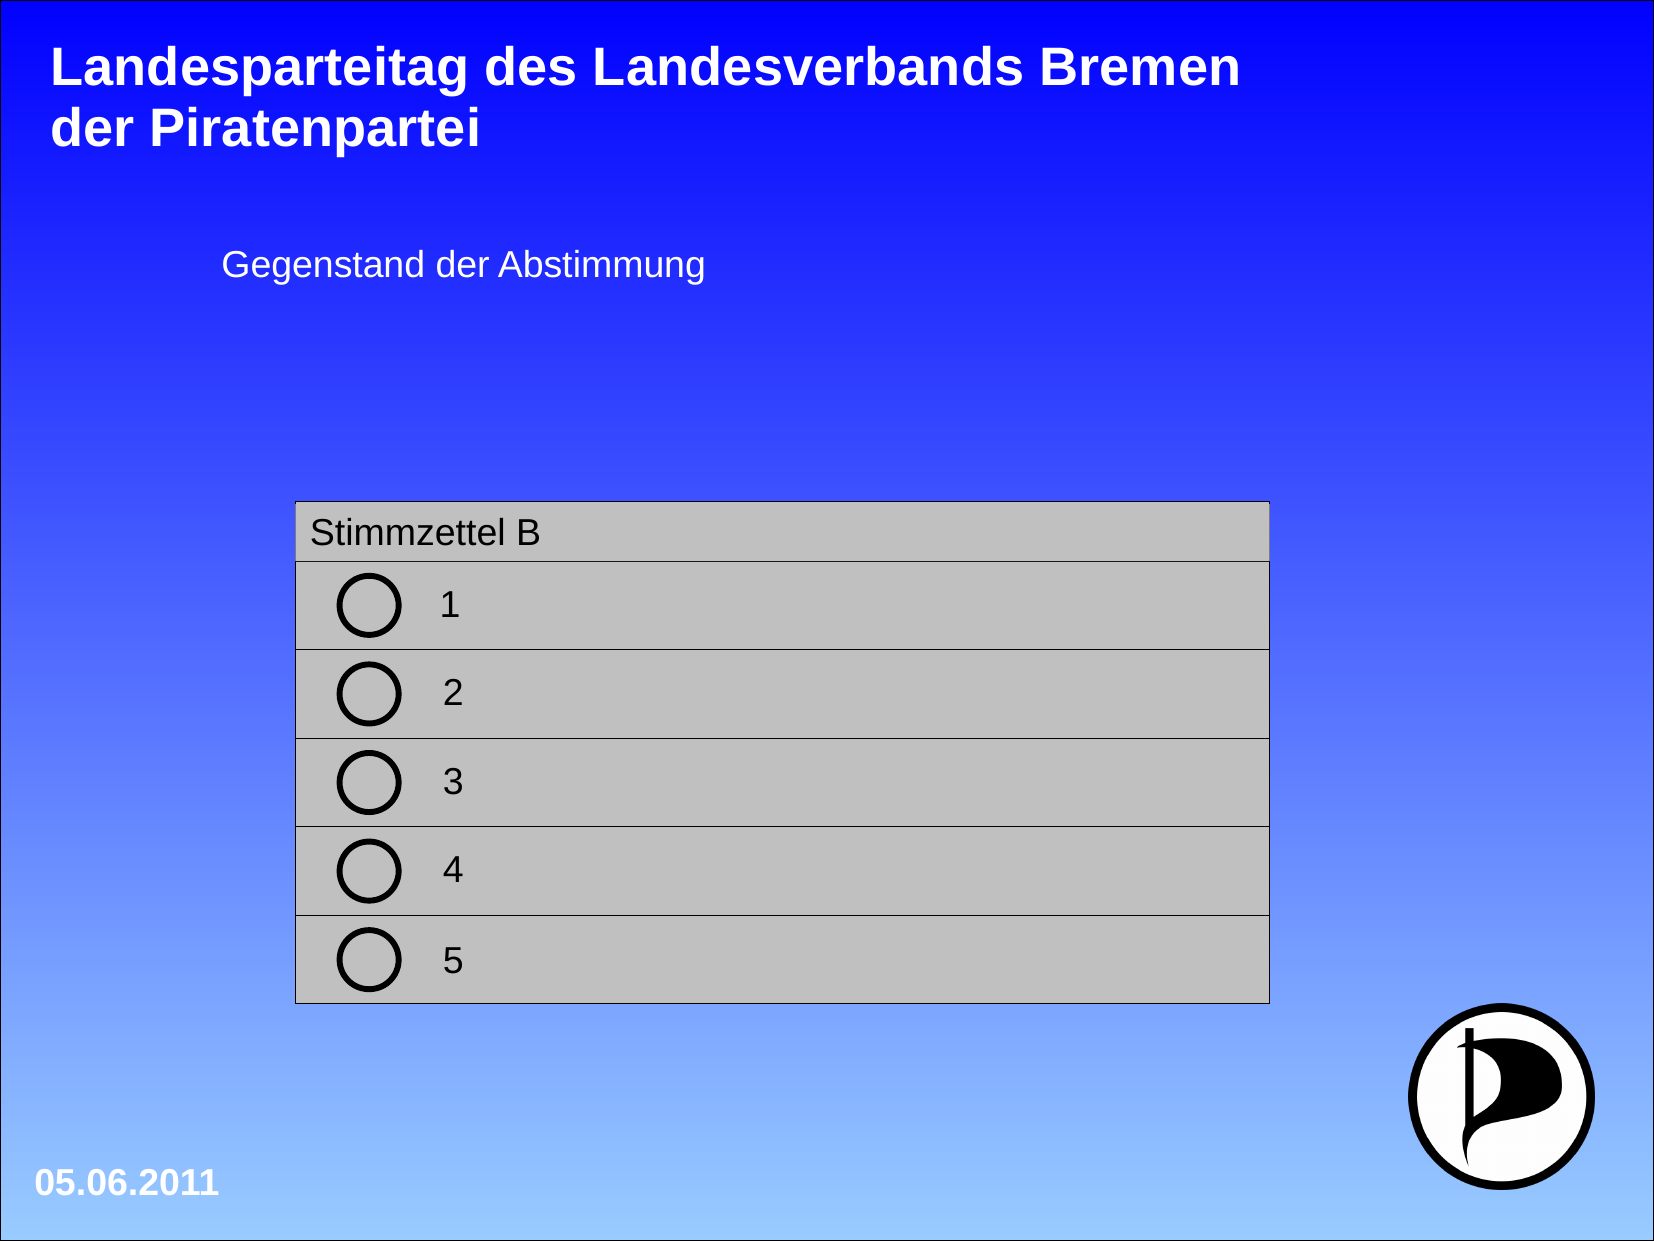

Gegenstand der Abstimmung
Stimmzettel B
1
2
3
4
5